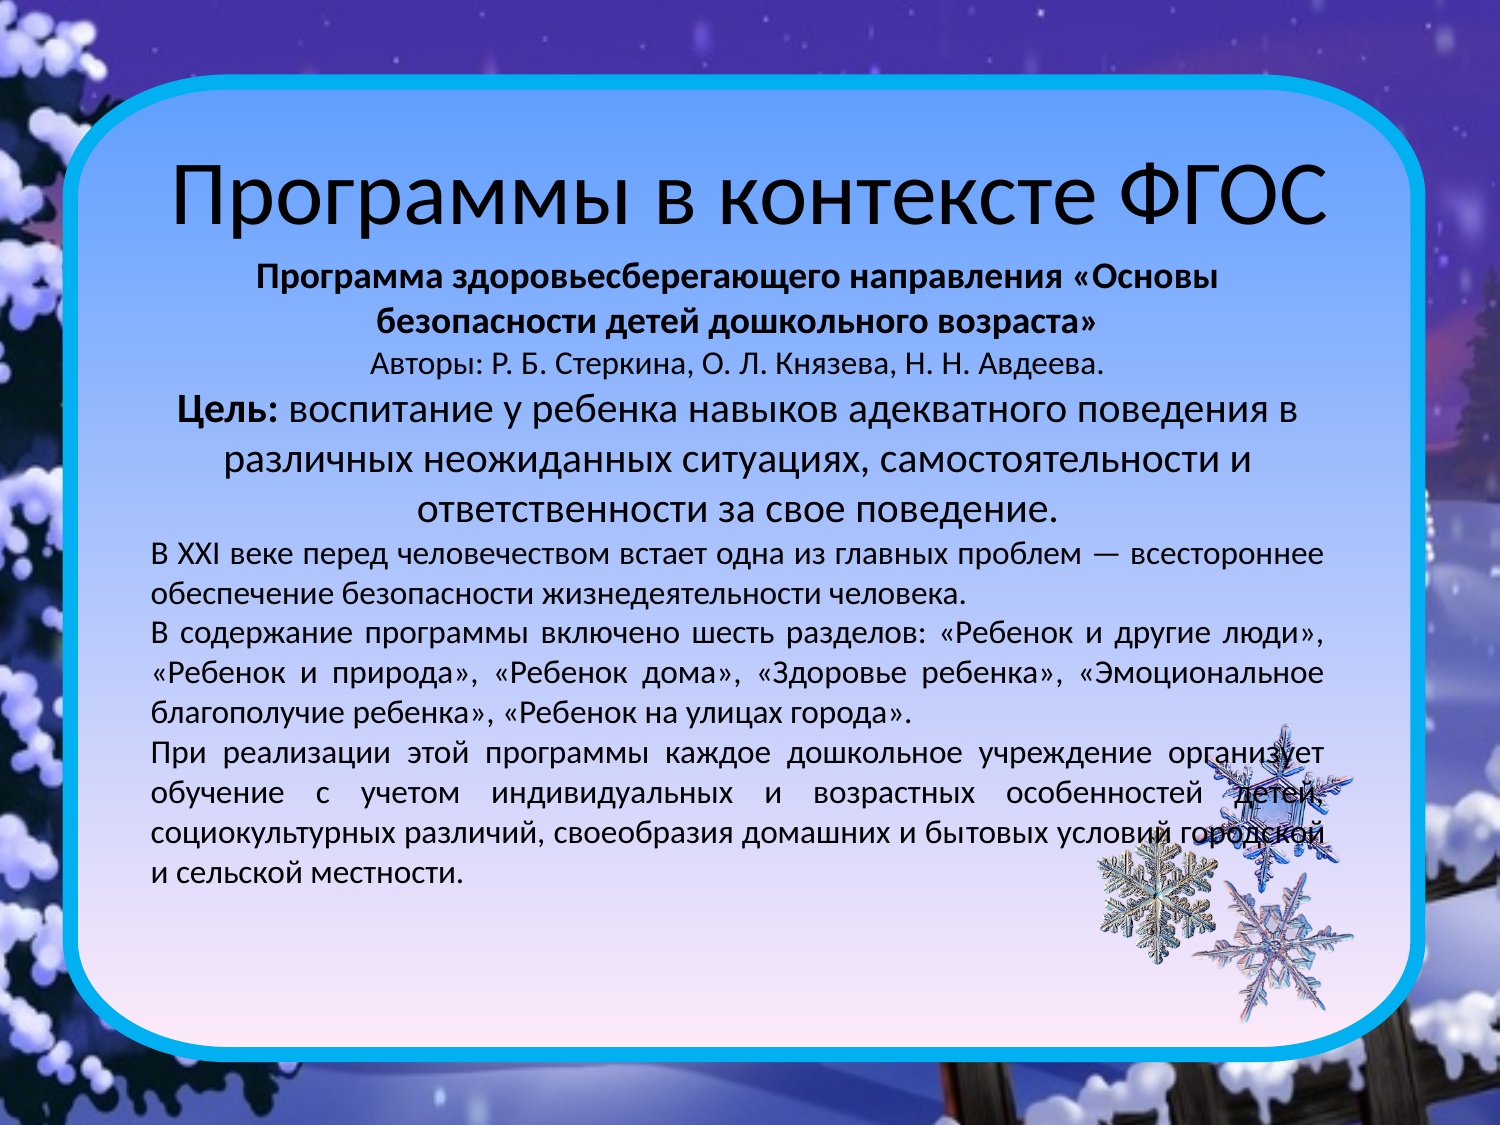

# Программы в контексте ФГОС
Программа здоровьесберегающего направления «Основы безопасности детей дошкольного возраста»
Авторы: Р. Б. Стеркина, О. Л. Князева, Н. Н. Авдеева.
Цель: воспитание у ребенка навыков адекватного поведения в раз­личных неожиданных ситуациях, самостоятельности и ответственно­сти за свое поведение.
В XXI веке перед человечеством встает одна из главных проблем — всестороннее обеспечение безопасности жизнедеятельности человека.
В содержание программы включено шесть разделов: «Ребенок и другие люди», «Ребенок и природа», «Ребенок дома», «Здоровье ребенка», «Эмоциональное благополучие ребенка», «Ребенок на улицах города».
При реализации этой программы каждое дошкольное учреждение организует обучение с учетом индивидуальных и возрастных особенностей детей, социокультурных различий, своеобразия домашних и бы­товых условий городской и сельской местности.